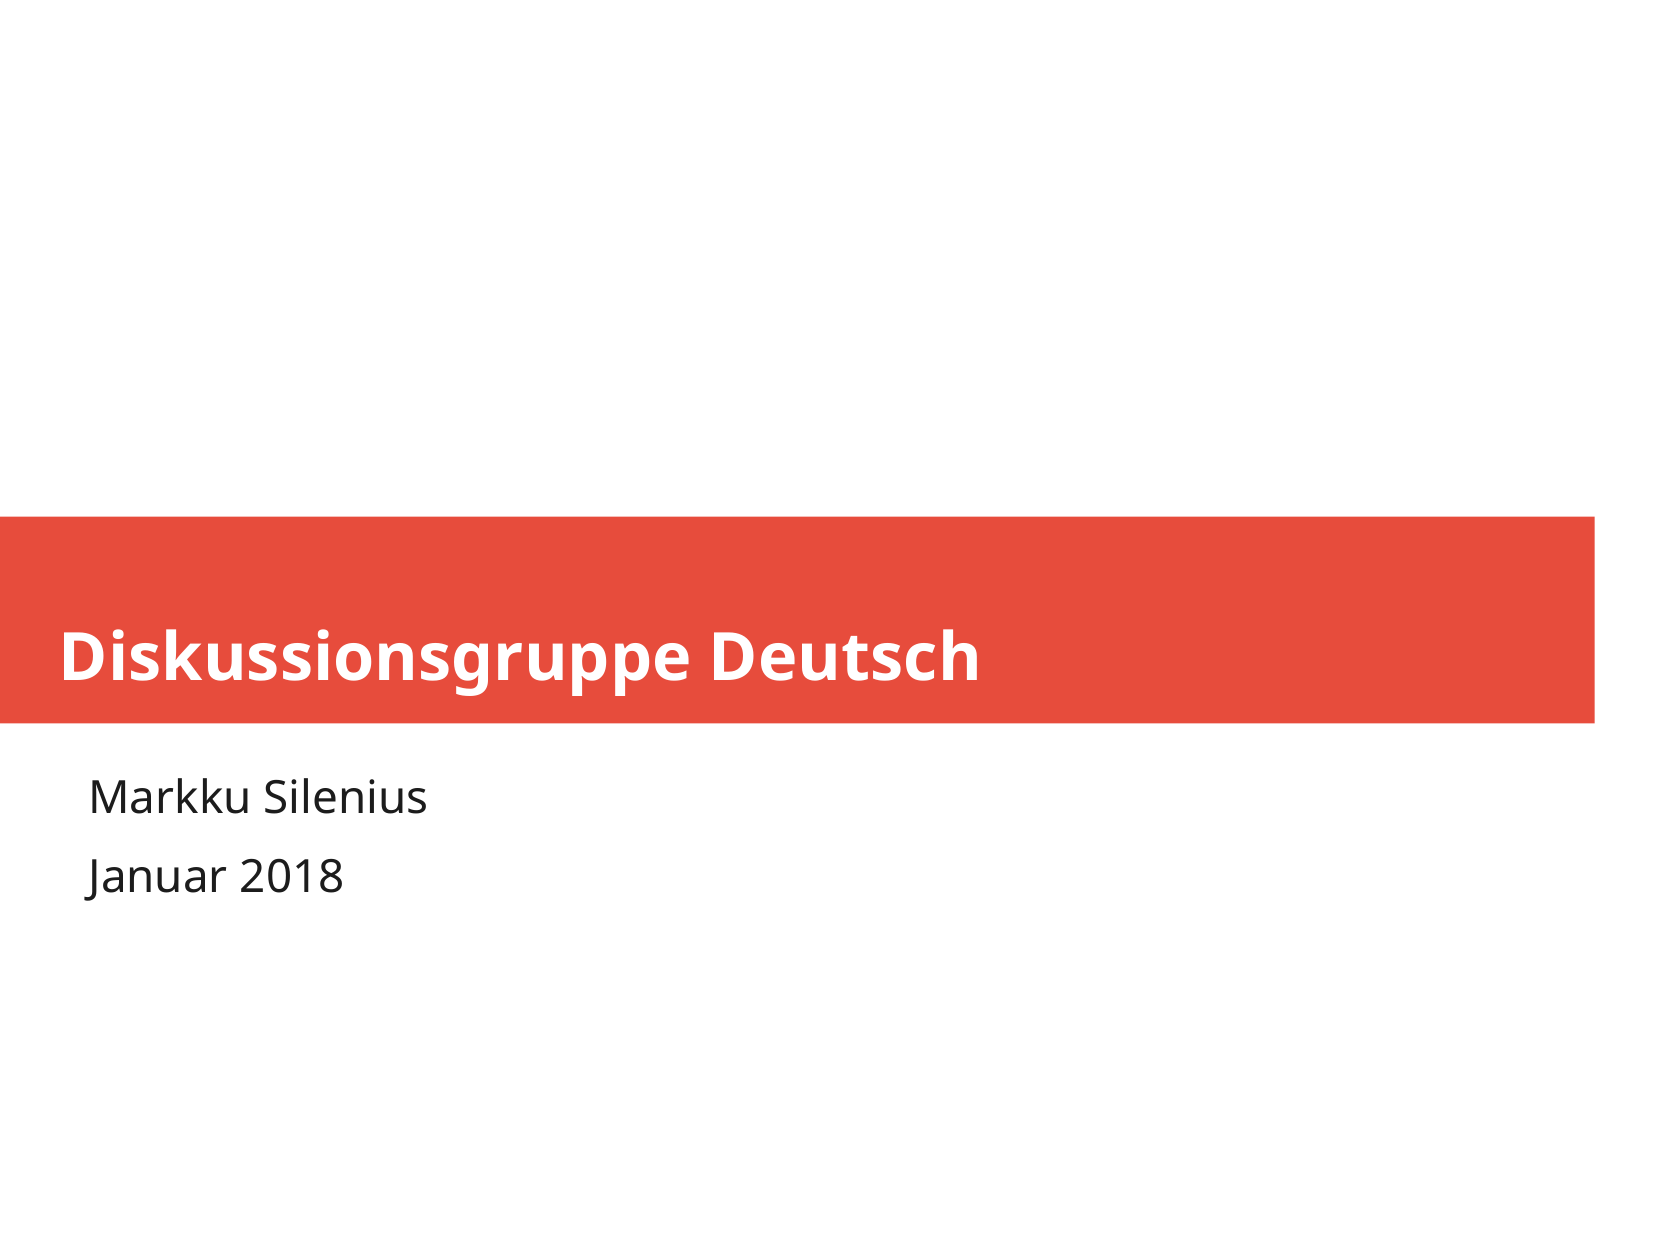

# Diskussionsgruppe Deutsch
Markku Silenius
Januar 2018